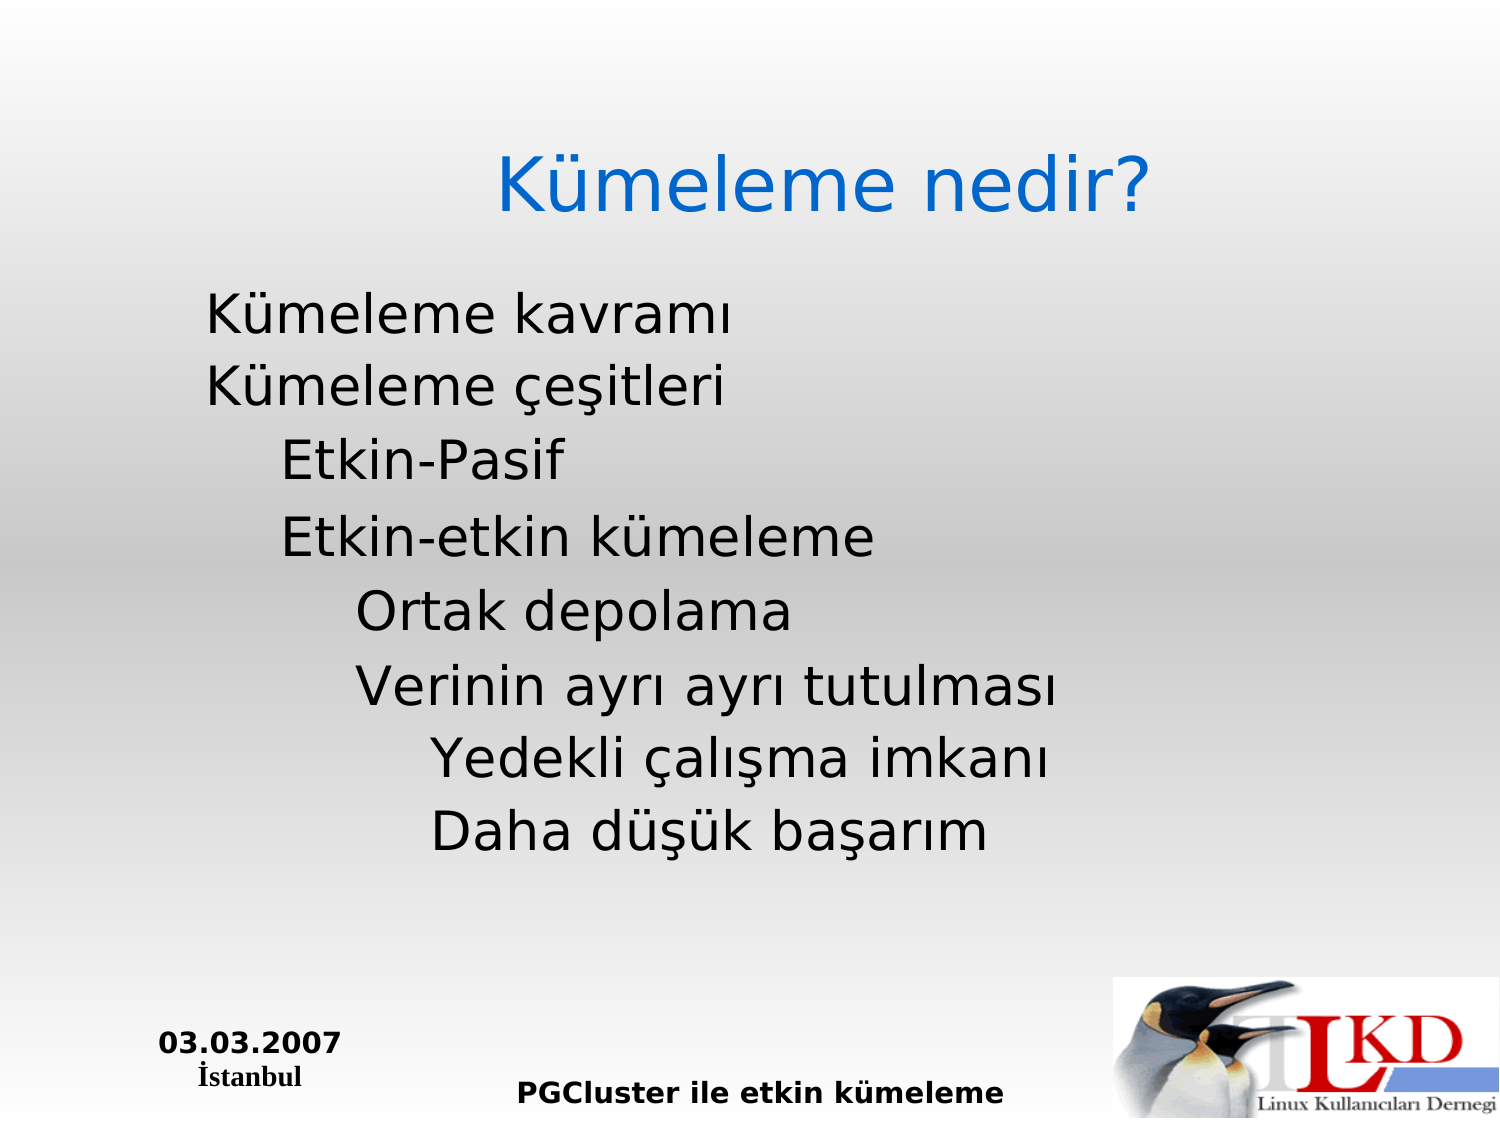

# Kümeleme nedir?
Kümeleme kavramı
Kümeleme çeşitleri
Etkin-Pasif
Etkin-etkin kümeleme
Ortak depolama
Verinin ayrı ayrı tutulması
Yedekli çalışma imkanı
Daha düşük başarım